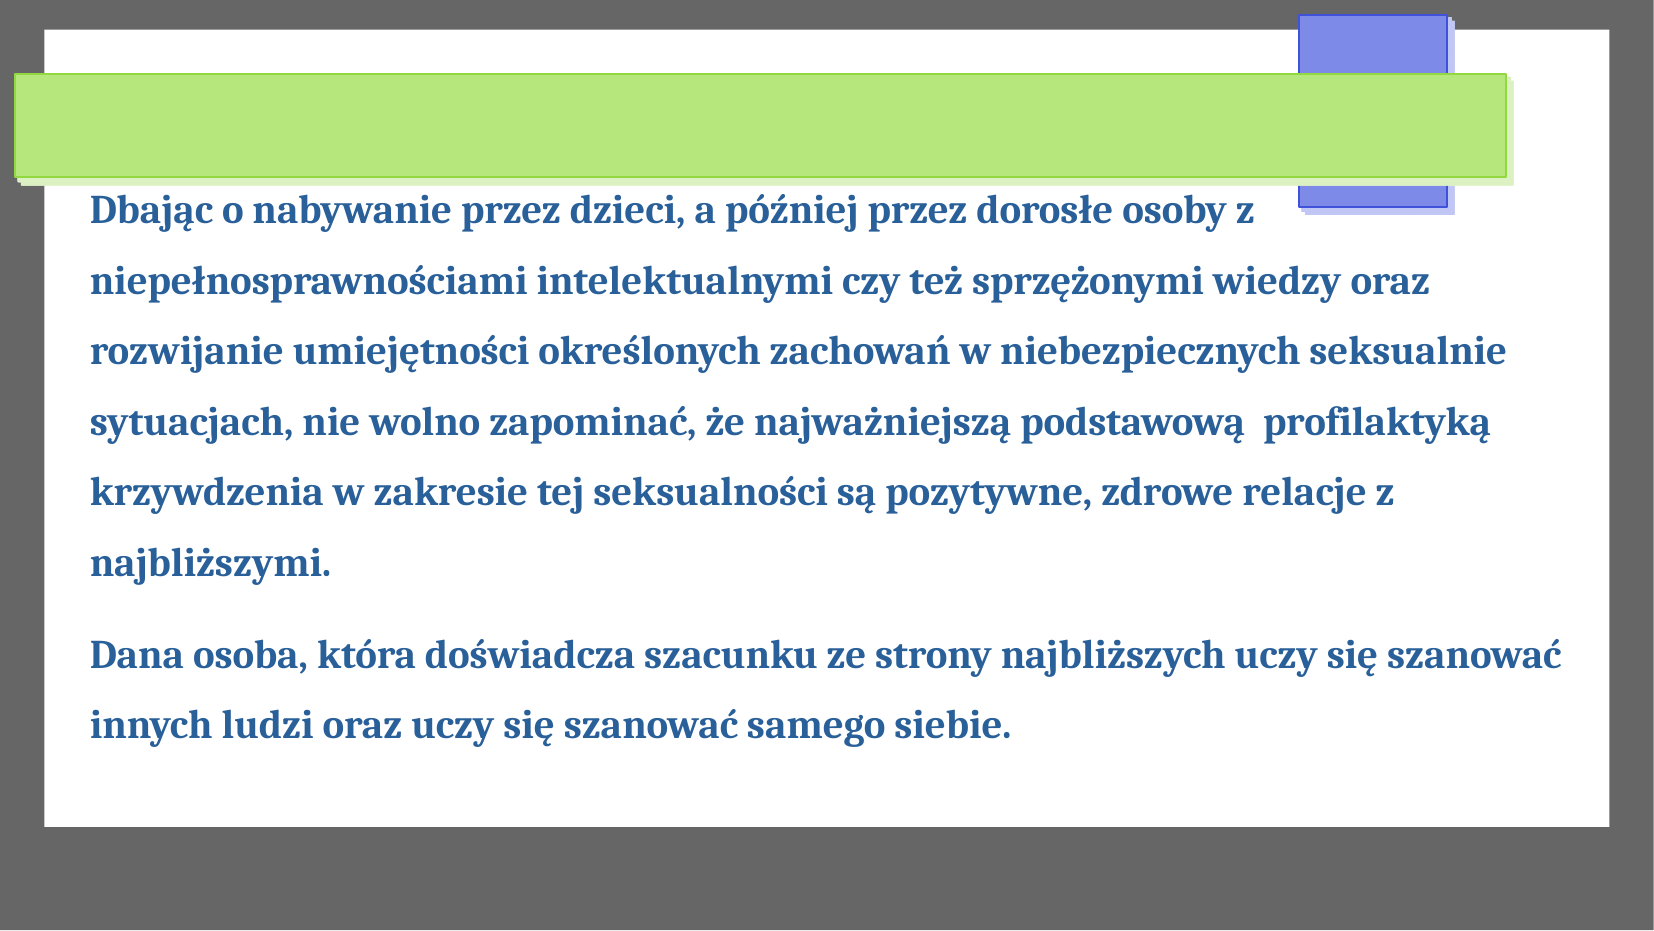

# Dbając o nabywanie przez dzieci, a później przez dorosłe osoby z niepełnosprawnościami intelektualnymi czy też sprzężonymi wiedzy oraz rozwijanie umiejętności określonych zachowań w niebezpiecznych seksualnie sytuacjach, nie wolno zapominać, że najważniejszą podstawową profilaktyką krzywdzenia w zakresie tej seksualności są pozytywne, zdrowe relacje z najbliższymi.
Dana osoba, która doświadcza szacunku ze strony najbliższych uczy się szanować innych ludzi oraz uczy się szanować samego siebie.